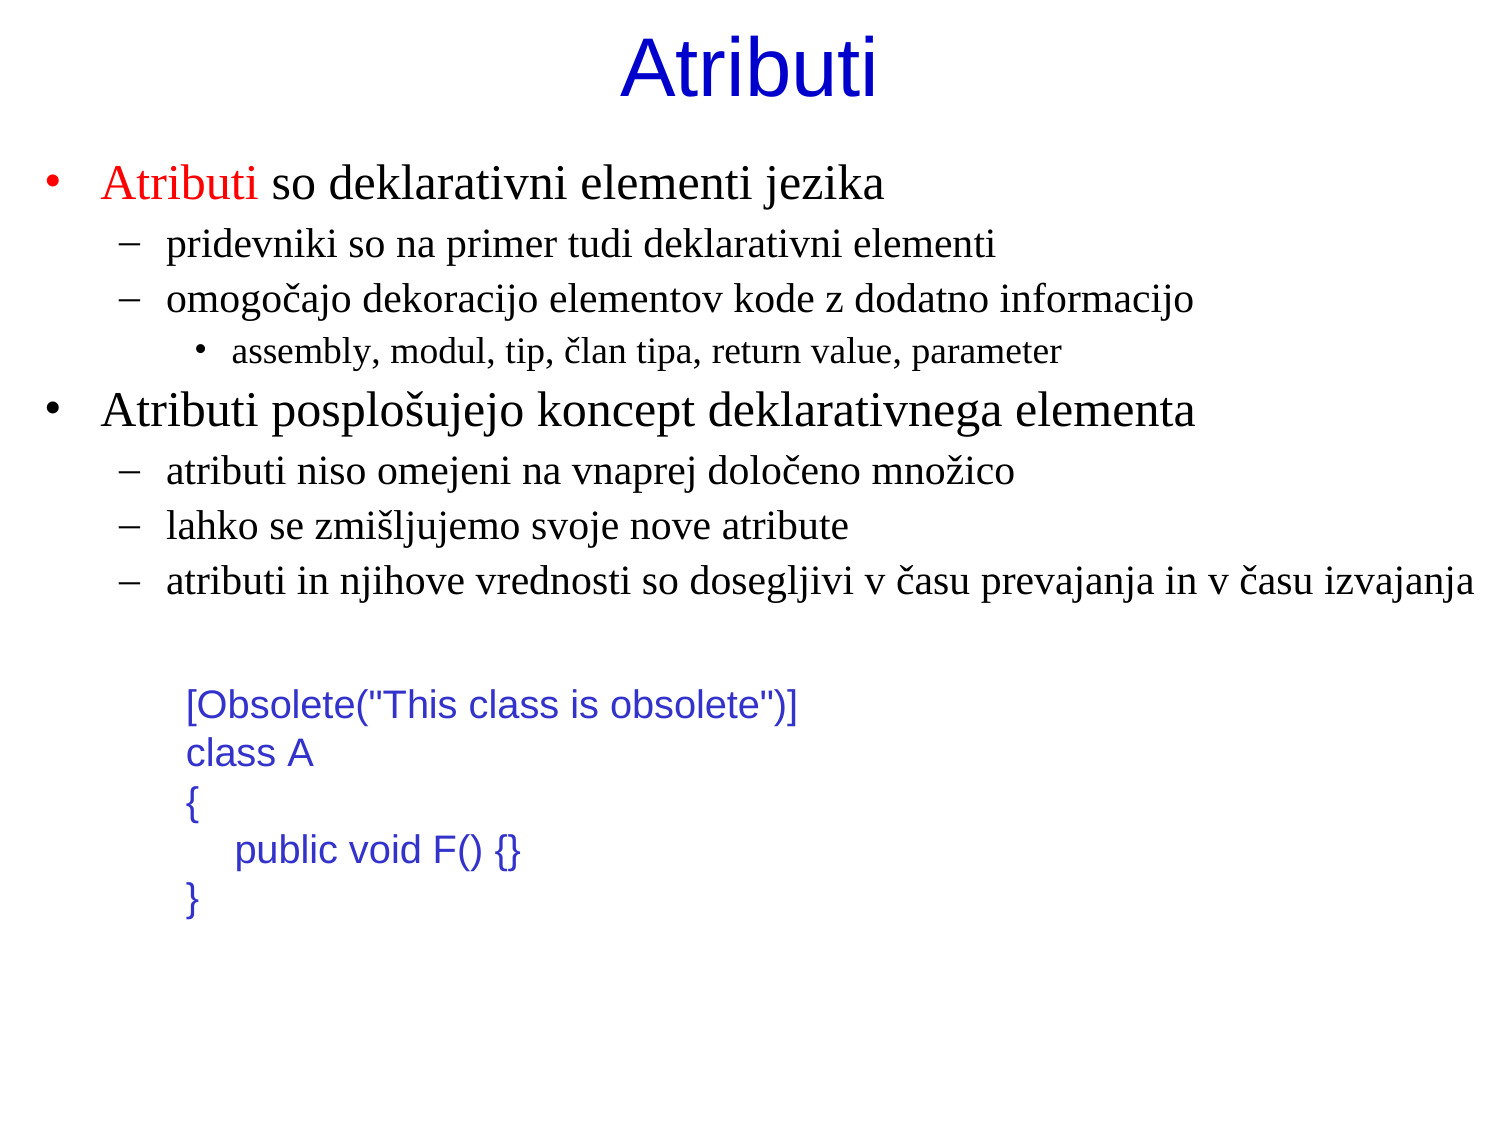

# Atributi
Atributi so deklarativni elementi jezika
pridevniki so na primer tudi deklarativni elementi
omogočajo dekoracijo elementov kode z dodatno informacijo
assembly, modul, tip, član tipa, return value, parameter
Atributi posplošujejo koncept deklarativnega elementa
atributi niso omejeni na vnaprej določeno množico
lahko se zmišljujemo svoje nove atribute
atributi in njihove vrednosti so dosegljivi v času prevajanja in v času izvajanja
[Obsolete("This class is obsolete")]
class A
{
	public void F() {}
}